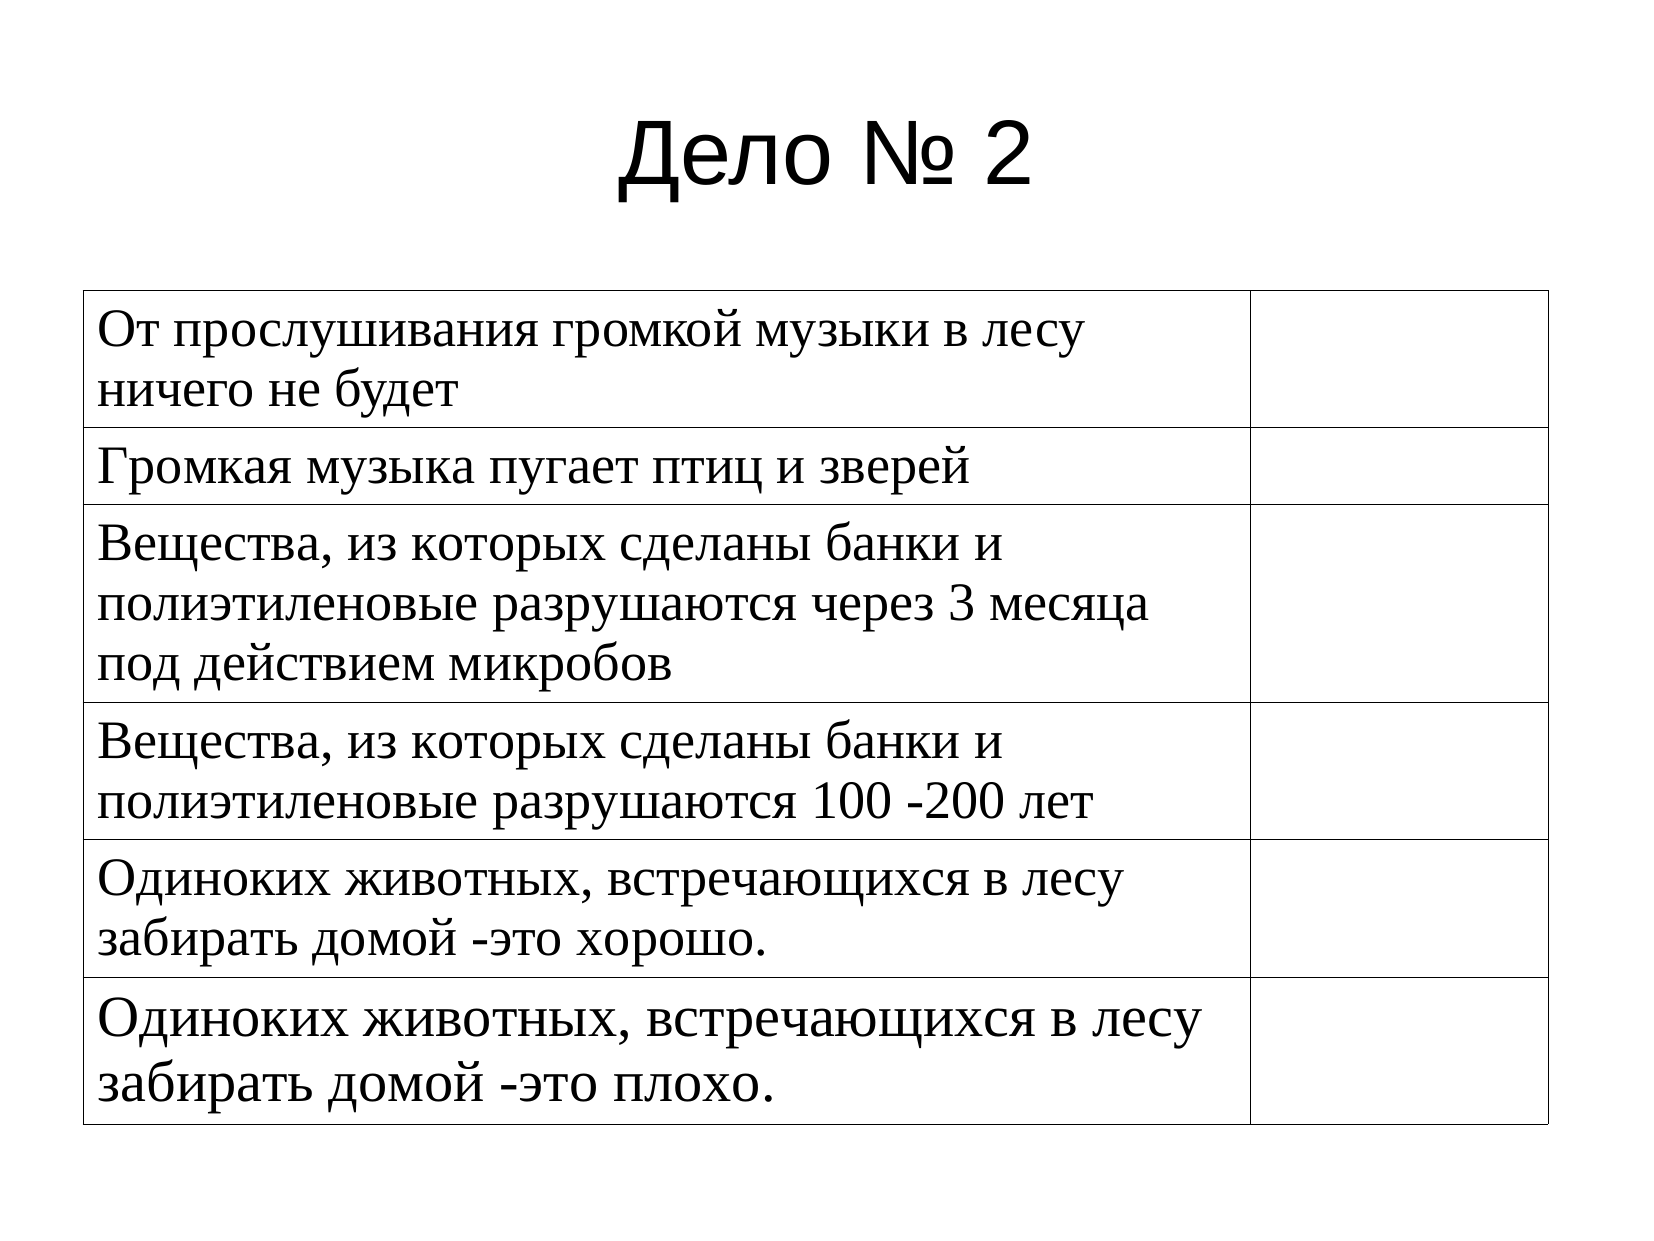

# Дело № 2
| От прослушивания громкой музыки в лесу ничего не будет | |
| --- | --- |
| Громкая музыка пугает птиц и зверей | |
| Вещества, из которых сделаны банки и полиэтиленовые разрушаются через 3 месяца под действием микробов | |
| Вещества, из которых сделаны банки и полиэтиленовые разрушаются 100 -200 лет | |
| Одиноких животных, встречающихся в лесу забирать домой -это хорошо. | |
| Одиноких животных, встречающихся в лесу забирать домой -это плохо. | |